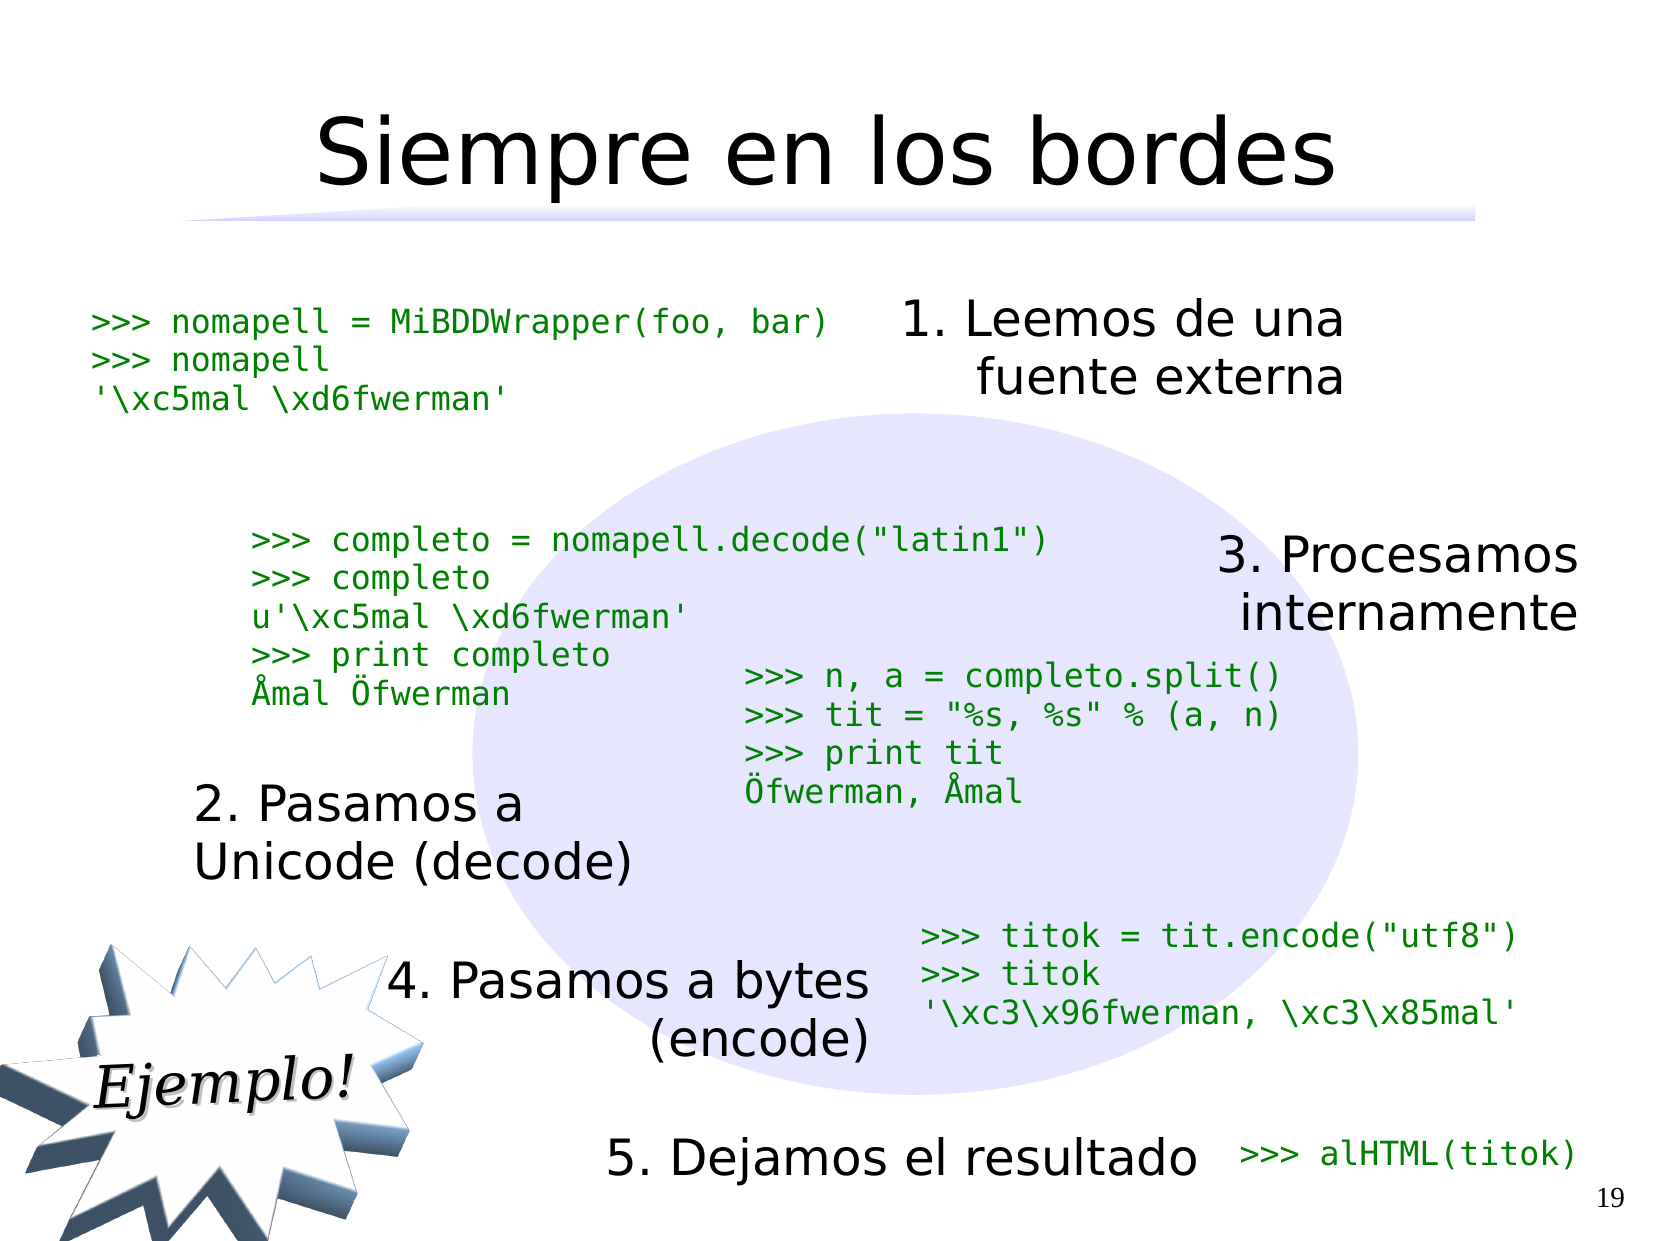

# Siempre en los bordes
1. Leemos de una
fuente externa
>>> nomapell = MiBDDWrapper(foo, bar)
>>> nomapell
'\xc5mal \xd6fwerman'
>>> completo = nomapell.decode("latin1")
>>> completo
u'\xc5mal \xd6fwerman'
>>> print completo
Åmal Öfwerman
3. Procesamos
internamente
>>> n, a = completo.split()
>>> tit = "%s, %s" % (a, n)
>>> print tit
Öfwerman, Åmal
2. Pasamos a
Unicode (decode)
Ejemplo!
>>> titok = tit.encode("utf8")
>>> titok
'\xc3\x96fwerman, \xc3\x85mal'
4. Pasamos a bytes
(encode)
5. Dejamos el resultado
>>> alHTML(titok)
19